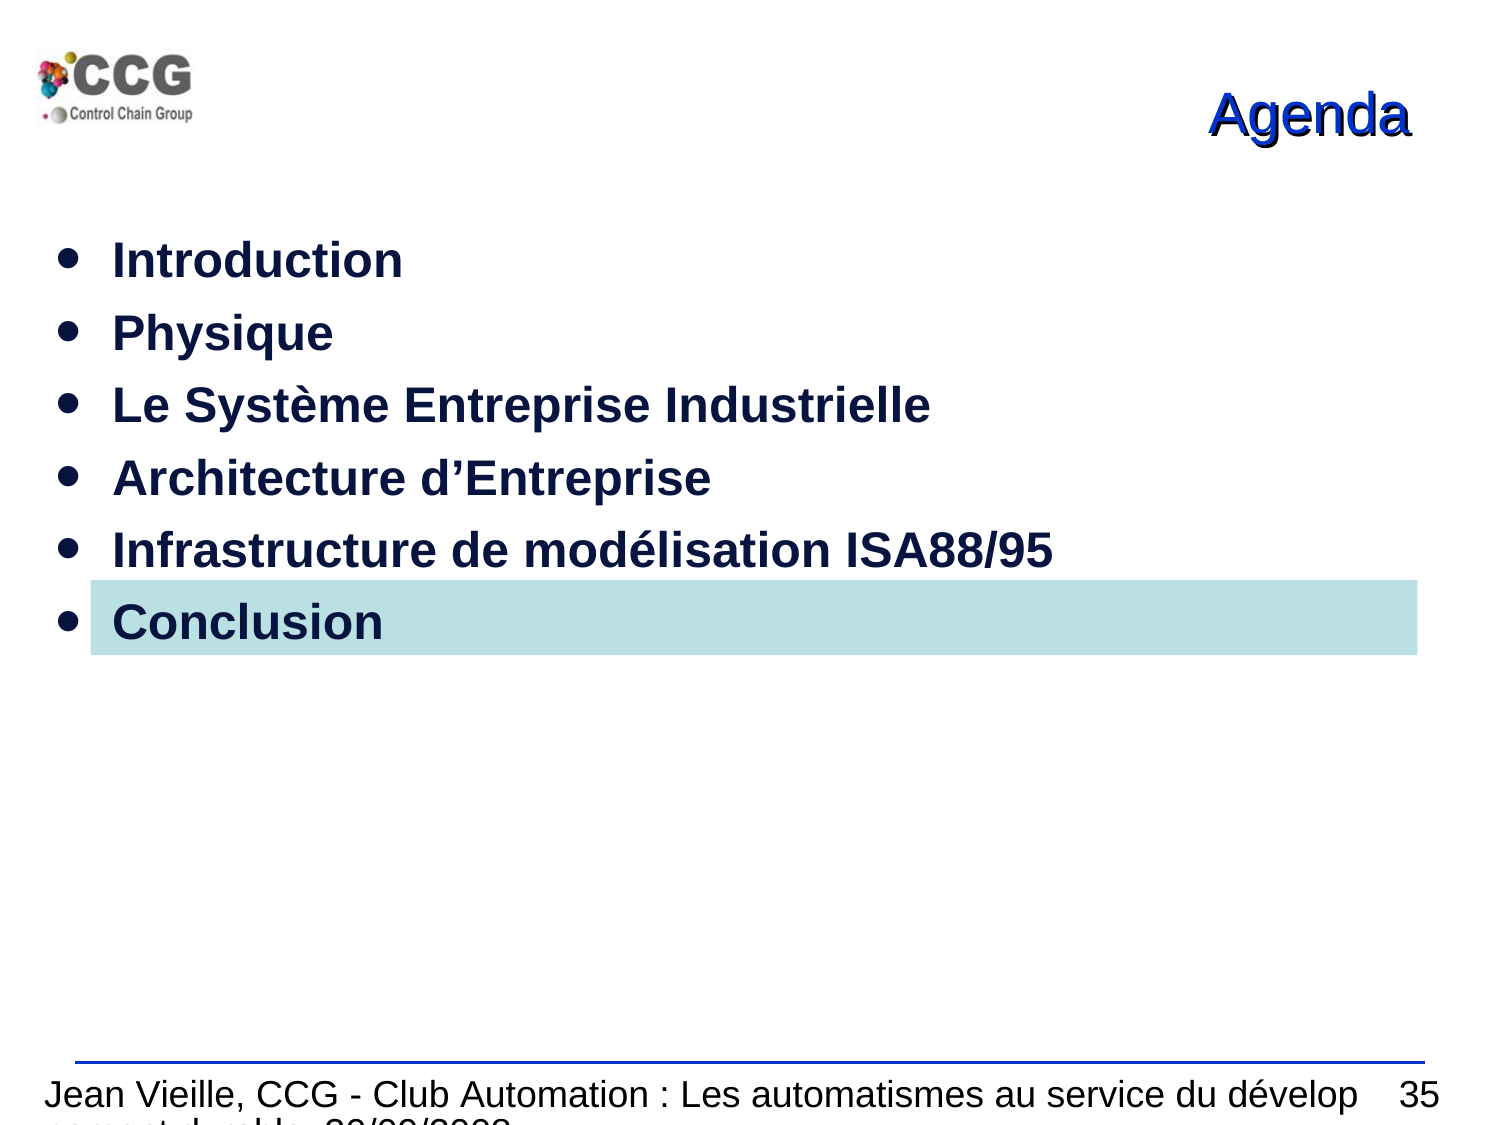

# Agenda
Introduction
Physique
Le Système Entreprise Industrielle
Architecture d’Entreprise
Infrastructure de modélisation ISA88/95
Conclusion
Jean Vieille, CCG - Club Automation : Les automatismes au service du développement durable  30/09/2008
35